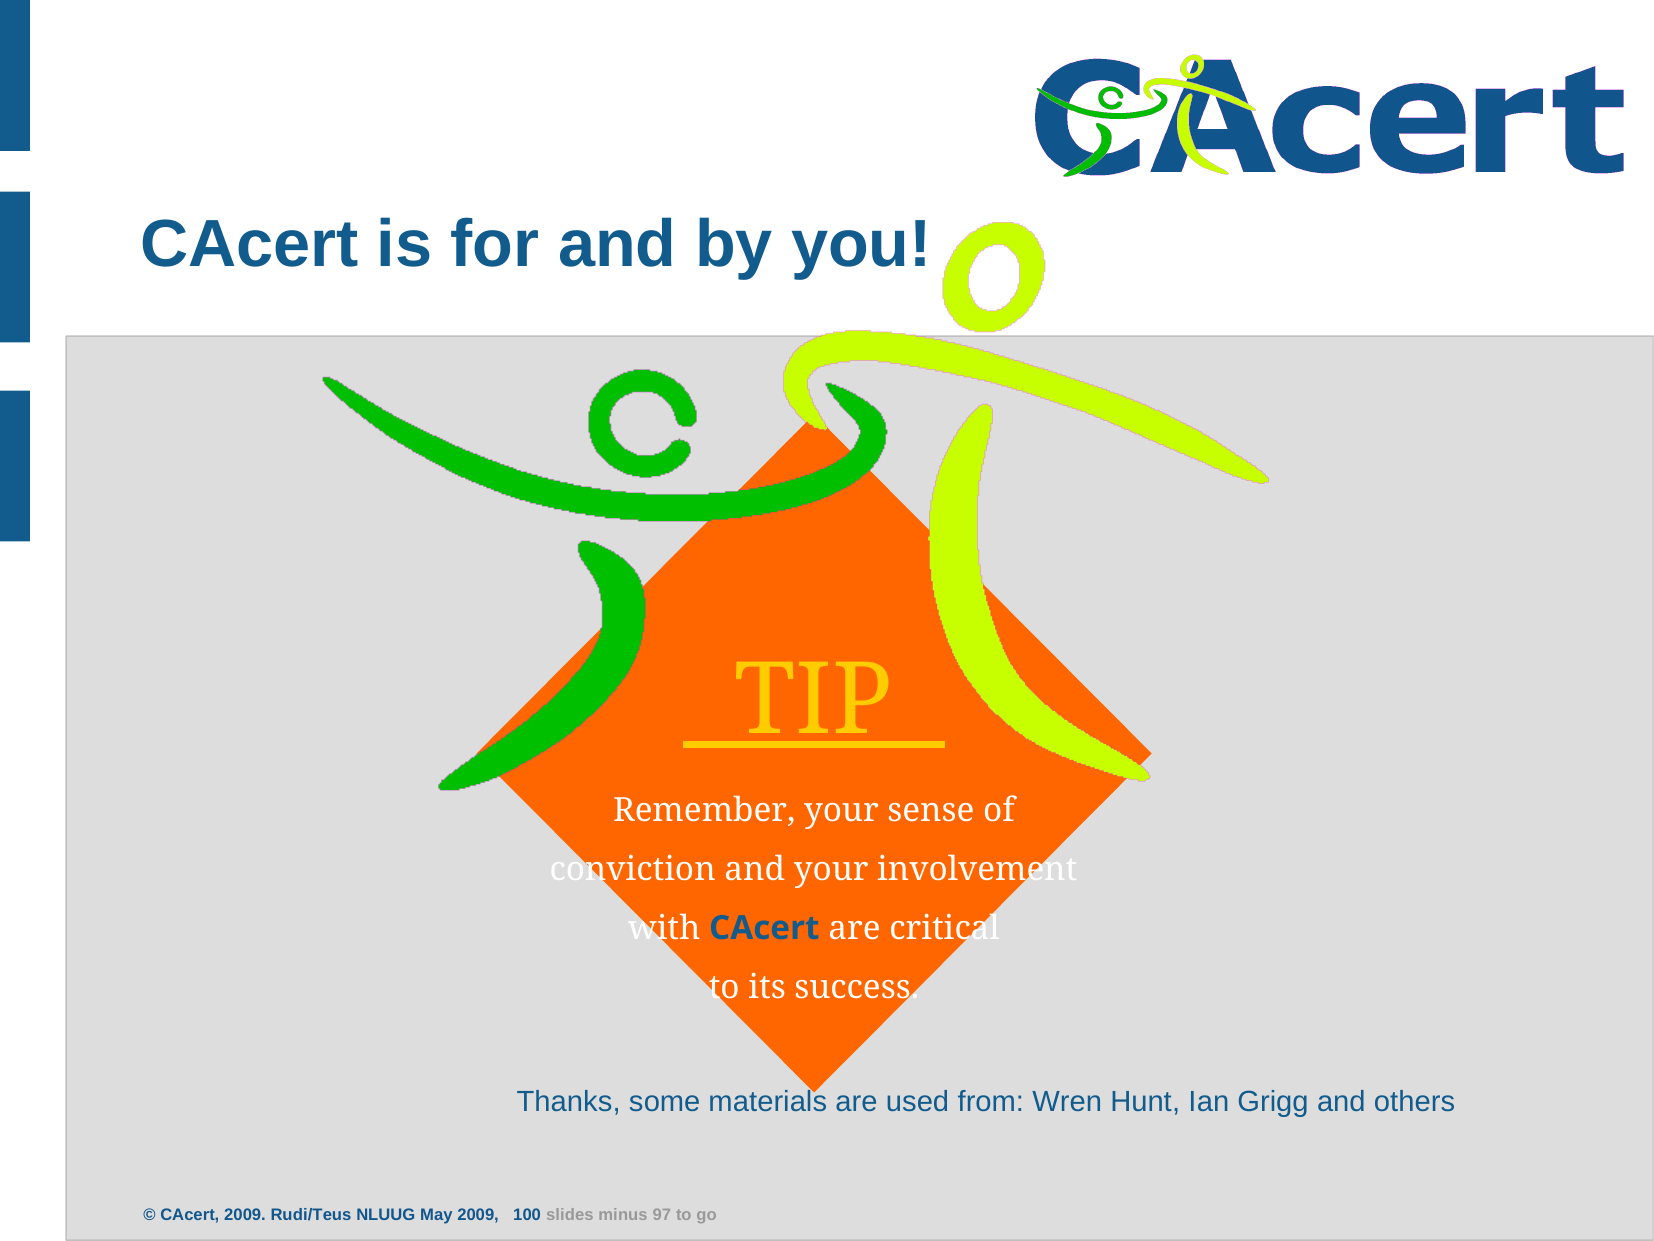

# CAcert is for and by you!
 TIP
Remember, your sense of
conviction and your involvement
with CAcert are critical
to its success.
Thanks, some materials are used from: Wren Hunt, Ian Grigg and others